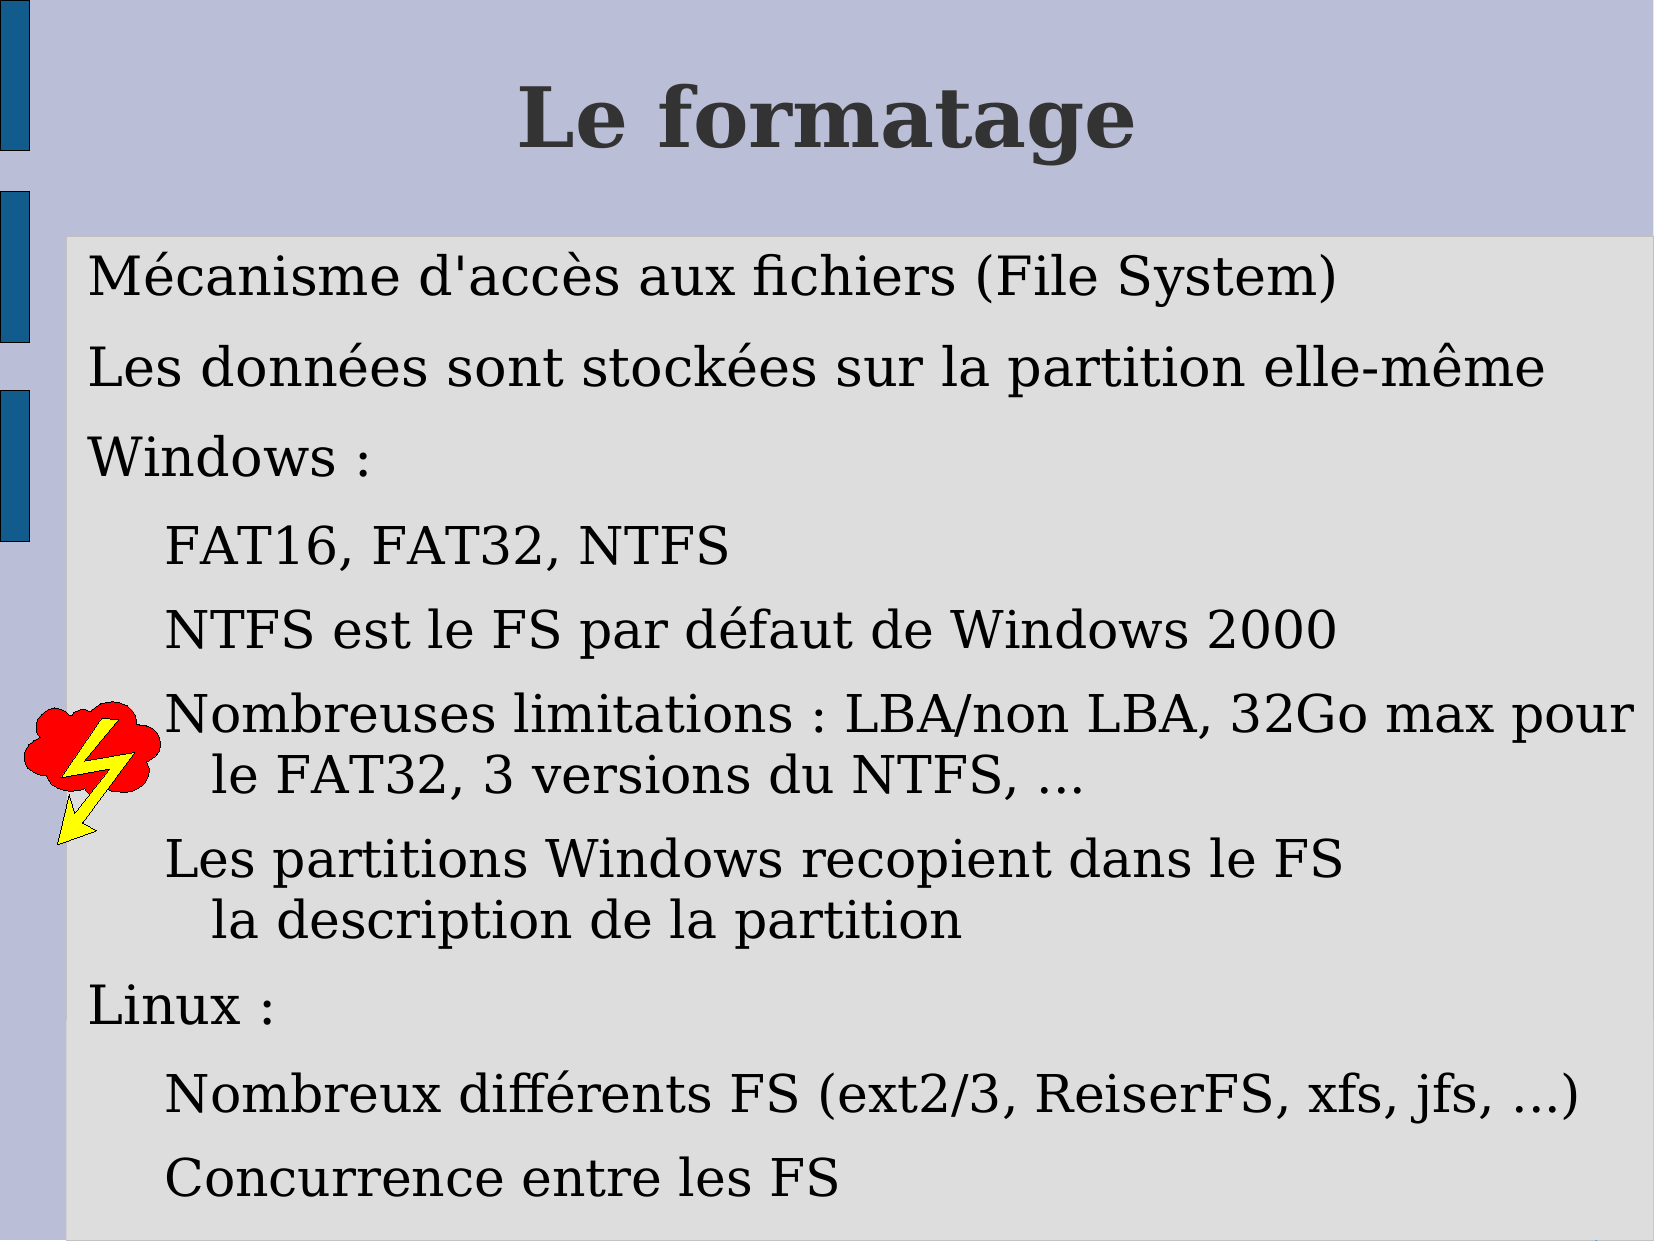

# Le formatage
Mécanisme d'accès aux fichiers (File System)
Les données sont stockées sur la partition elle-même
Windows :
FAT16, FAT32, NTFS
NTFS est le FS par défaut de Windows 2000
Nombreuses limitations : LBA/non LBA, 32Go max pour le FAT32, 3 versions du NTFS, ...
Les partitions Windows recopient dans le FS
la description de la partition
Linux :
Nombreux différents FS (ext2/3, ReiserFS, xfs, jfs, ...)
Concurrence entre les FS